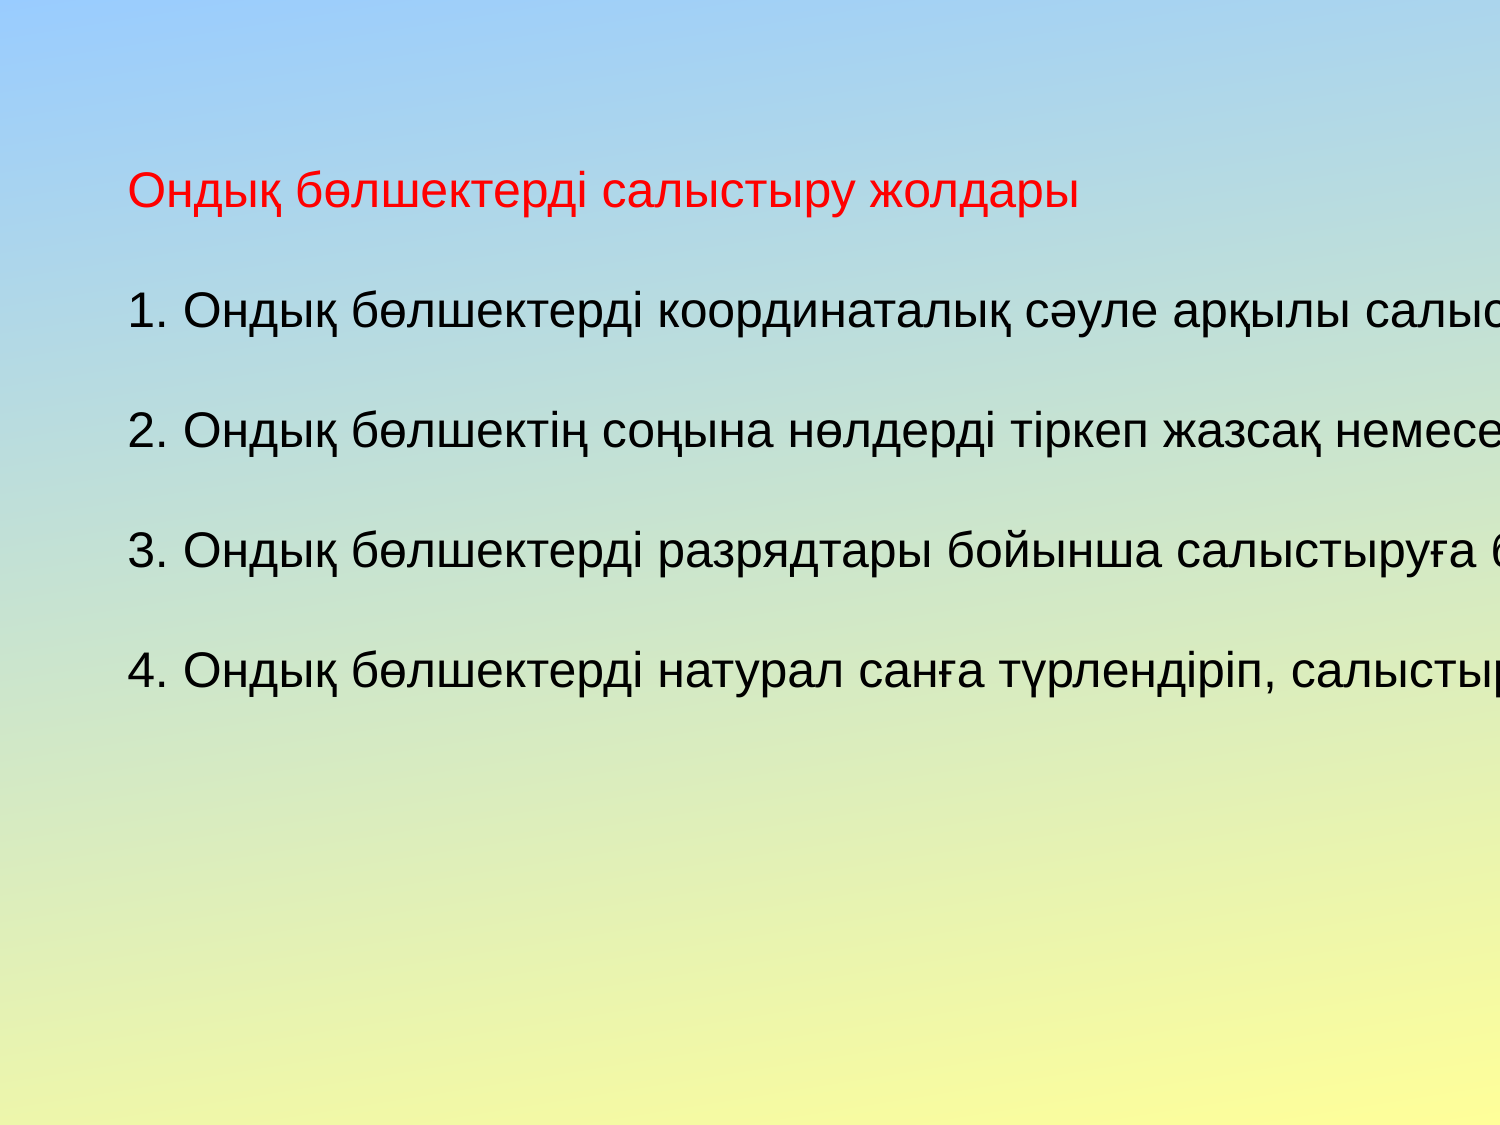

Ондық бөлшектерді салыстыру жолдары
1. Ондық бөлшектерді координаталық сәуле арқылы салыстыруға болады.
2. Ондық бөлшектің соңына нөлдерді тіркеп жазсақ немесе алып тастасақ, онда ондық бөлшек өзгереді
3. Ондық бөлшектерді разрядтары бойынша салыстыруға болмайды
4. Ондық бөлшектерді натурал санға түрлендіріп, салыстыруға болады.